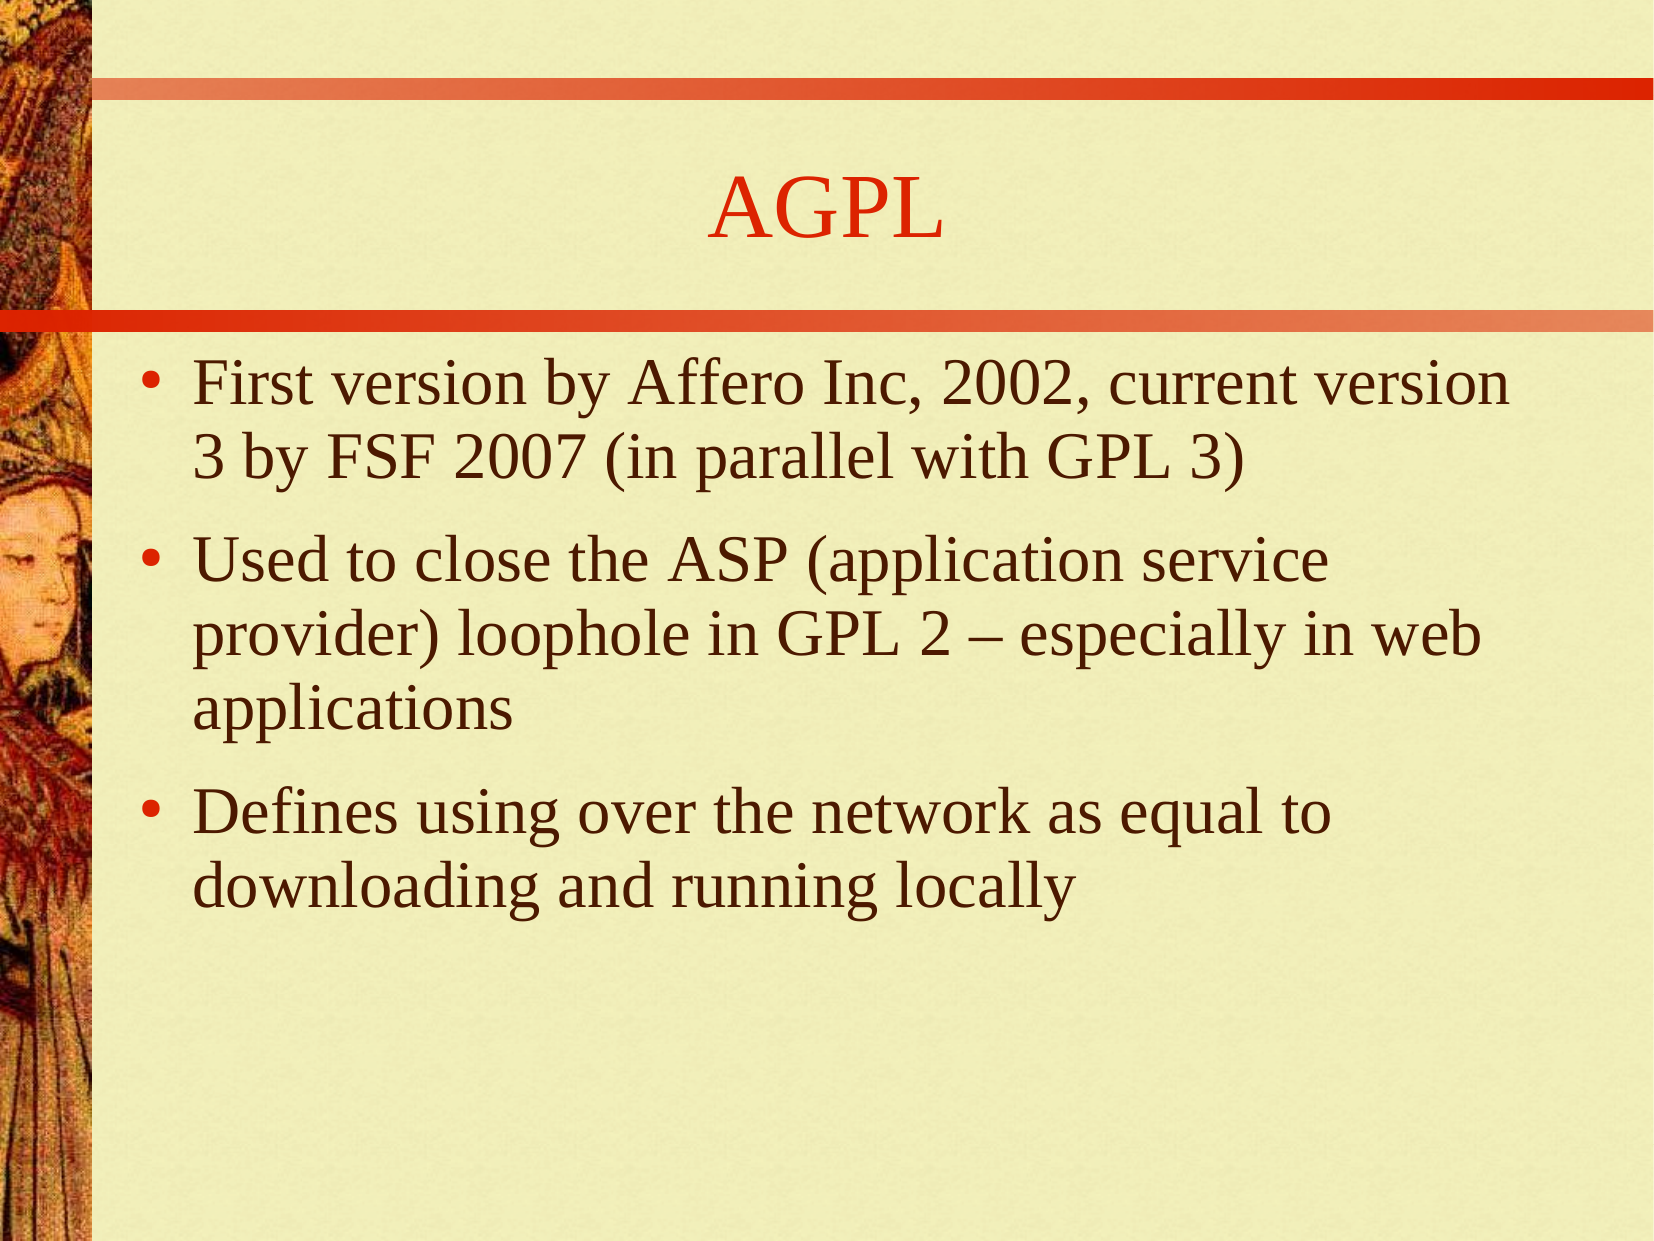

# AGPL
First version by Affero Inc, 2002, current version 3 by FSF 2007 (in parallel with GPL 3)
Used to close the ASP (application service provider) loophole in GPL 2 – especially in web applications
Defines using over the network as equal to downloading and running locally